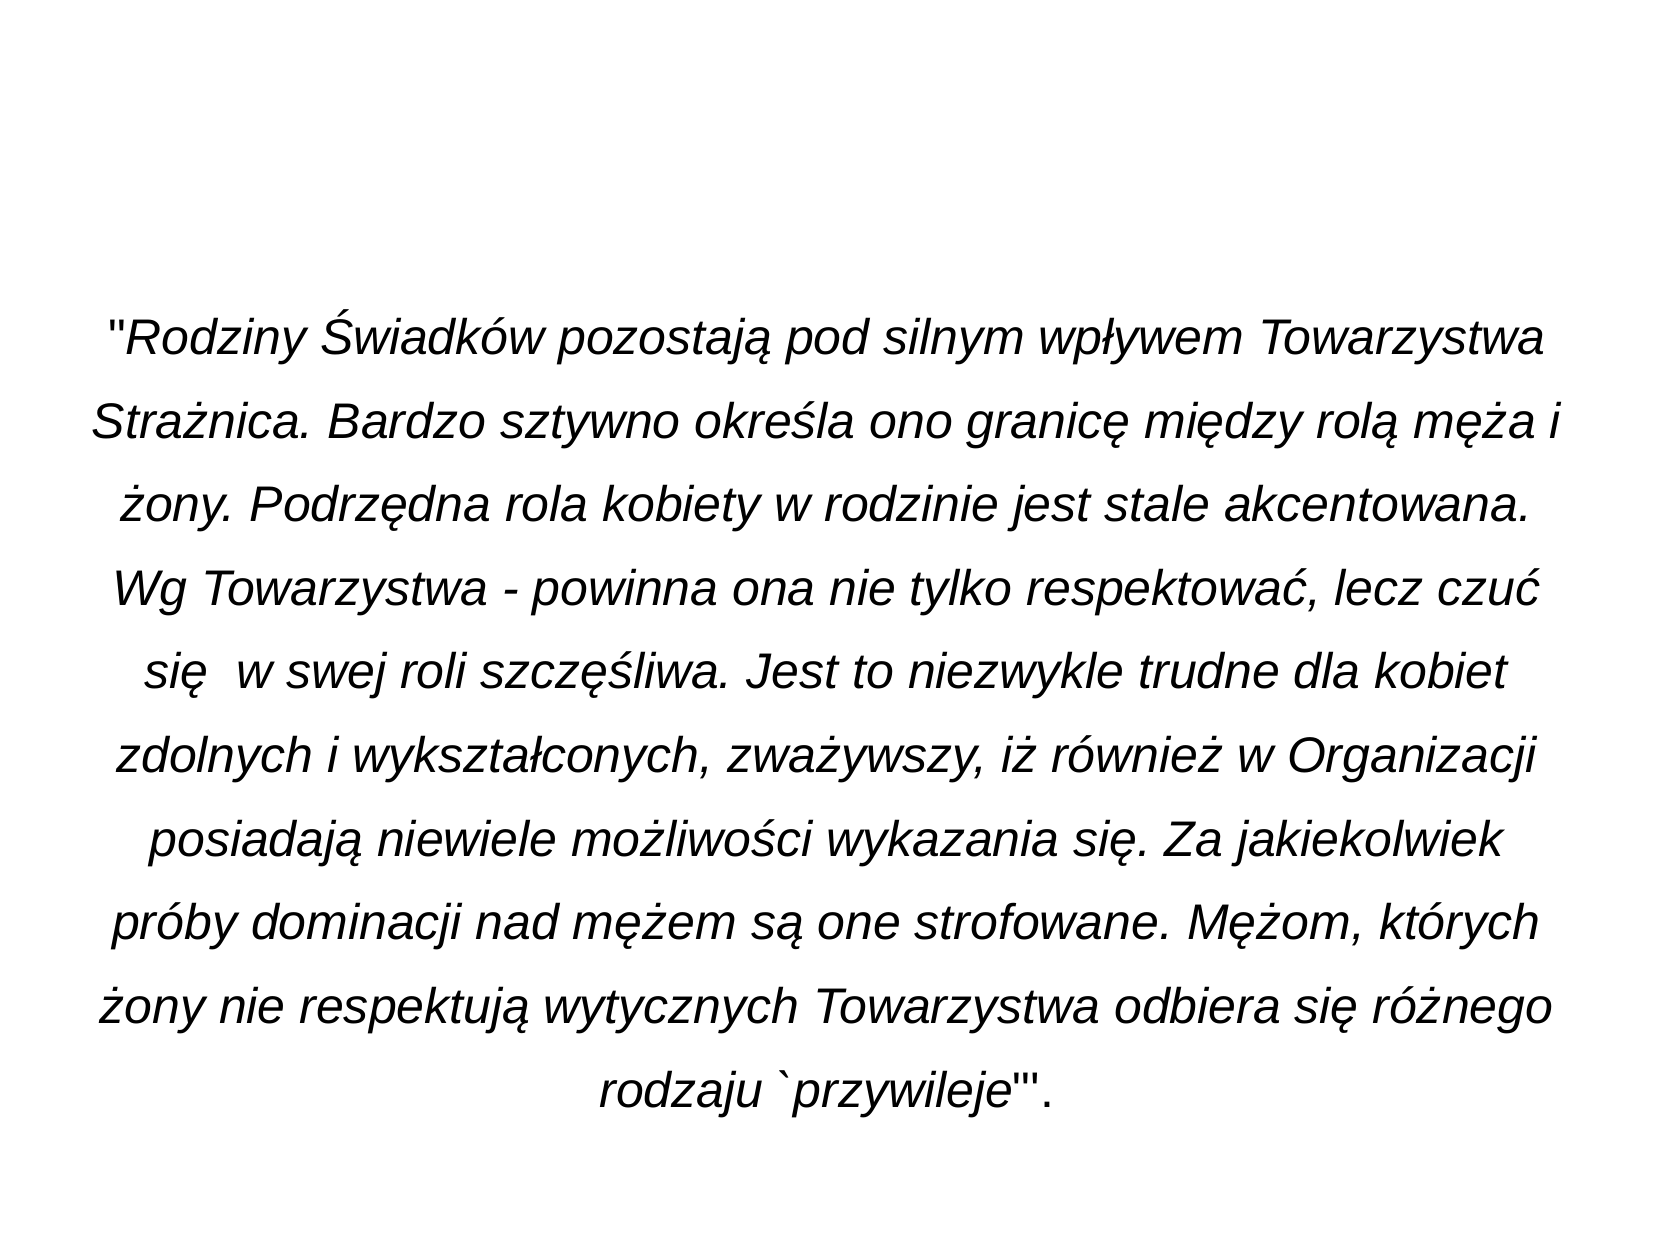

#
"Rodziny Świadków pozostają pod silnym wpływem Towarzystwa Strażnica. Bardzo sztywno określa ono granicę między rolą męża i żony. Podrzędna rola kobiety w rodzinie jest stale akcentowana. Wg Towarzystwa - powinna ona nie tylko respektować, lecz czuć się w swej roli szczęśliwa. Jest to niezwykle trudne dla kobiet zdolnych i wykształconych, zważywszy, iż również w Organizacji posiadają niewiele możliwości wykazania się. Za jakiekolwiek próby dominacji nad mężem są one strofowane. Mężom, których żony nie respektują wytycznych Towarzystwa odbiera się różnego rodzaju `przywileje"'.